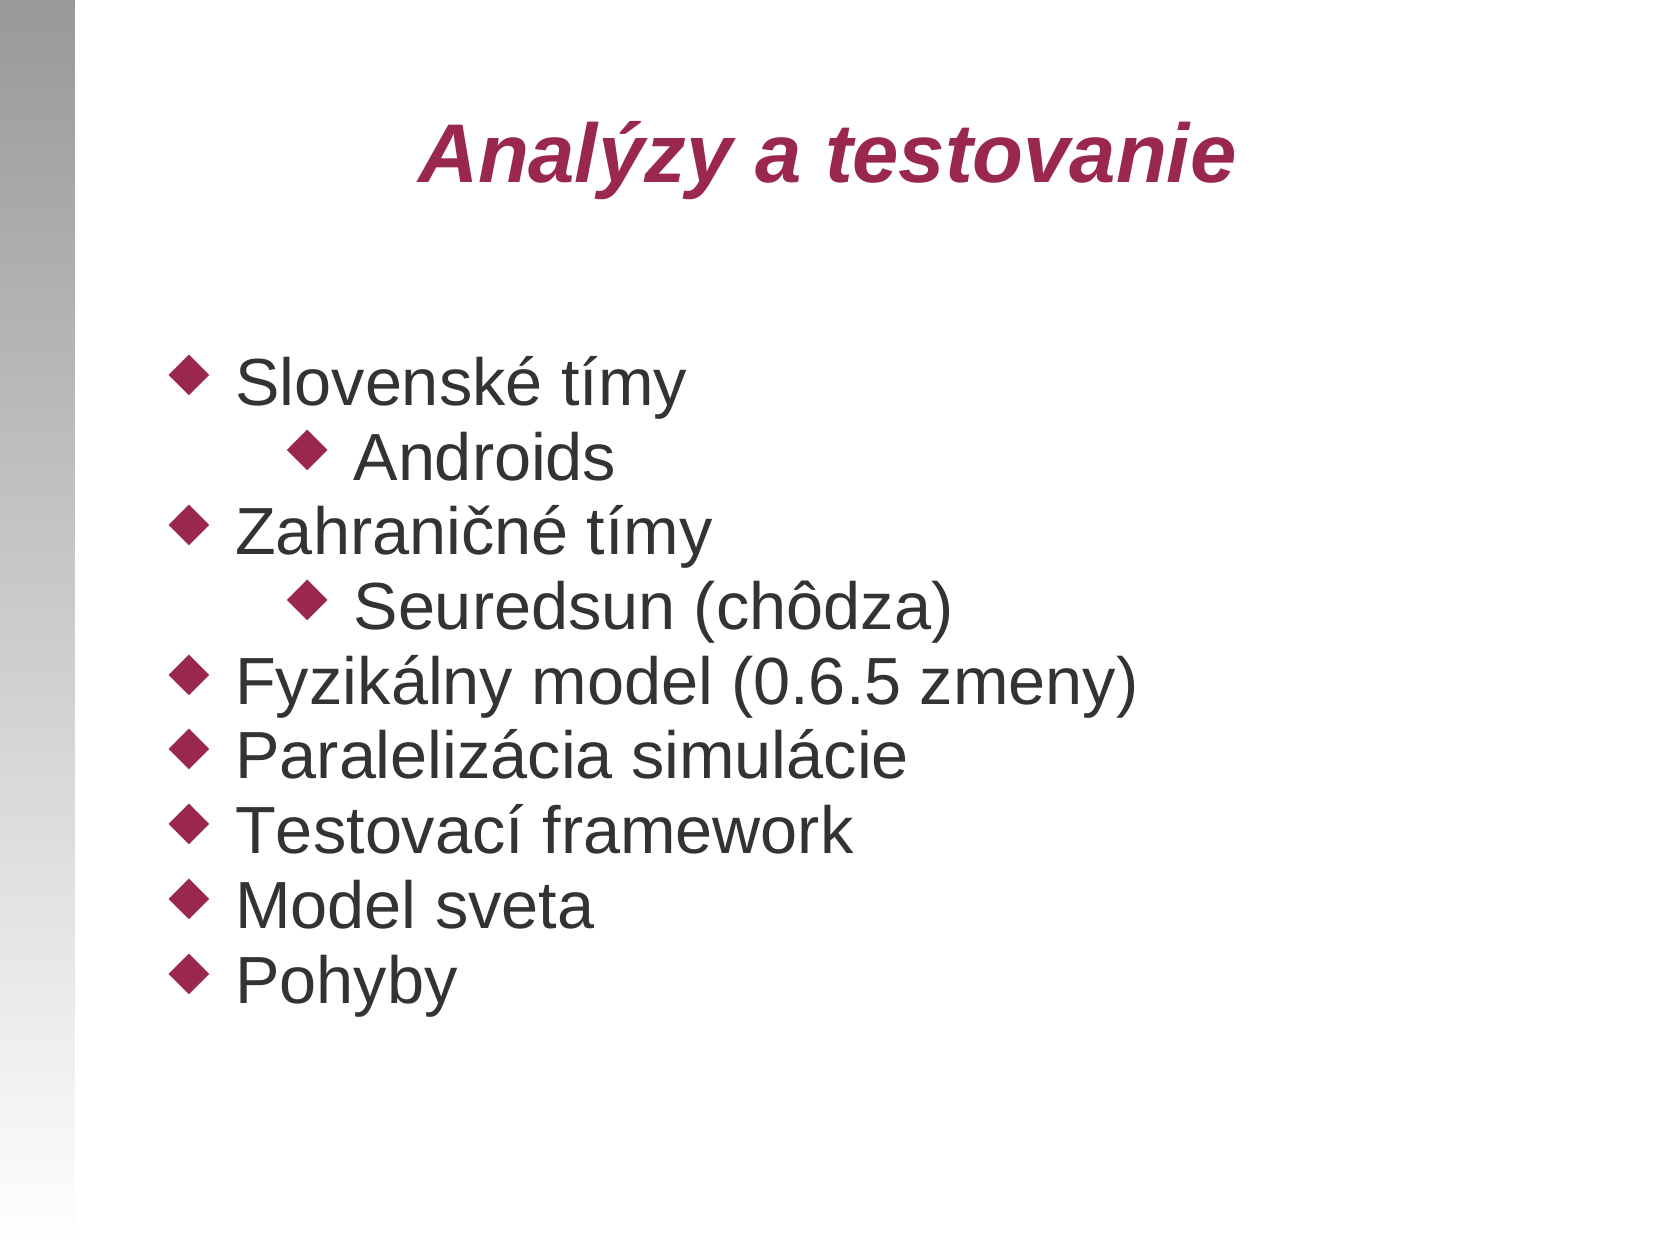

# Analýzy a testovanie
Slovenské tímy
Androids
Zahraničné tímy
Seuredsun (chôdza)
Fyzikálny model (0.6.5 zmeny)
Paralelizácia simulácie
Testovací framework
Model sveta
Pohyby